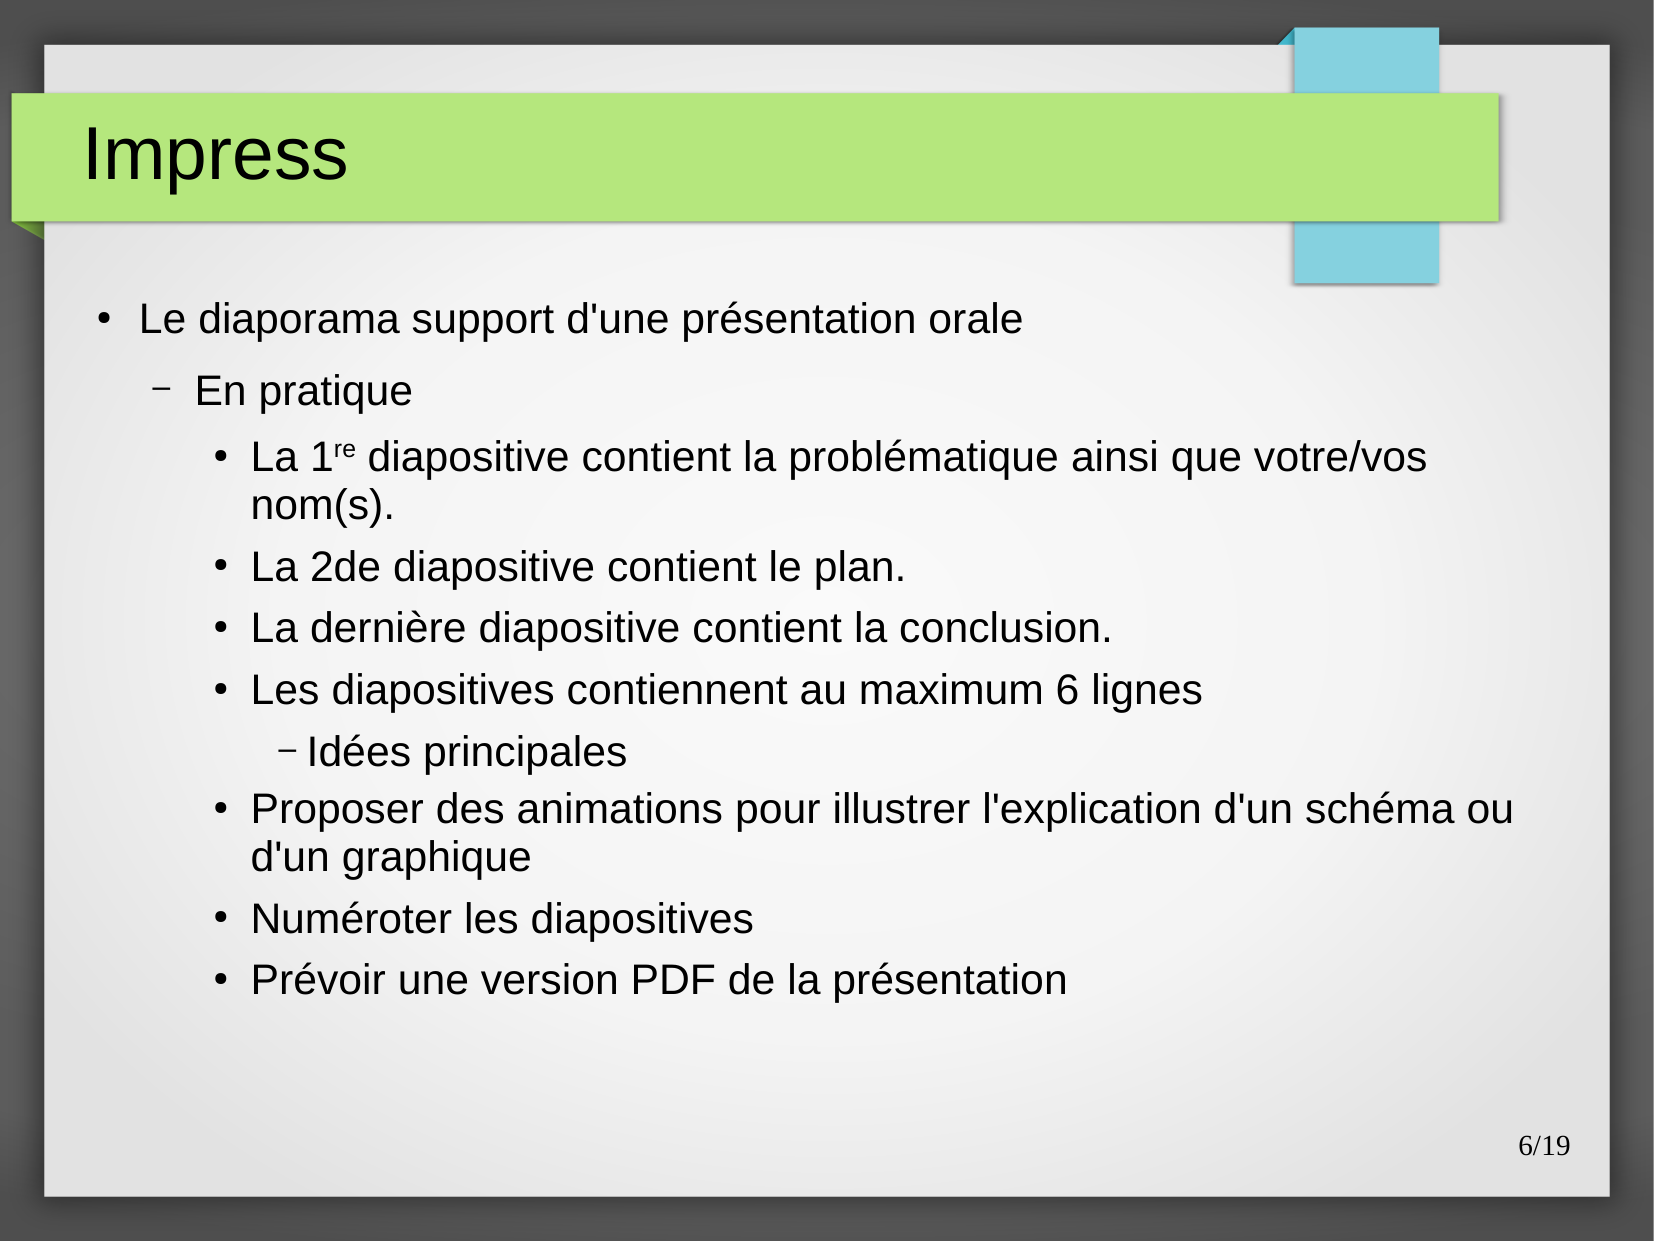

# Impress
Le diaporama support d'une présentation orale
En pratique
La 1re diapositive contient la problématique ainsi que votre/vos nom(s).
La 2de diapositive contient le plan.
La dernière diapositive contient la conclusion.
Les diapositives contiennent au maximum 6 lignes
Idées principales
Proposer des animations pour illustrer l'explication d'un schéma ou d'un graphique
Numéroter les diapositives
Prévoir une version PDF de la présentation
6